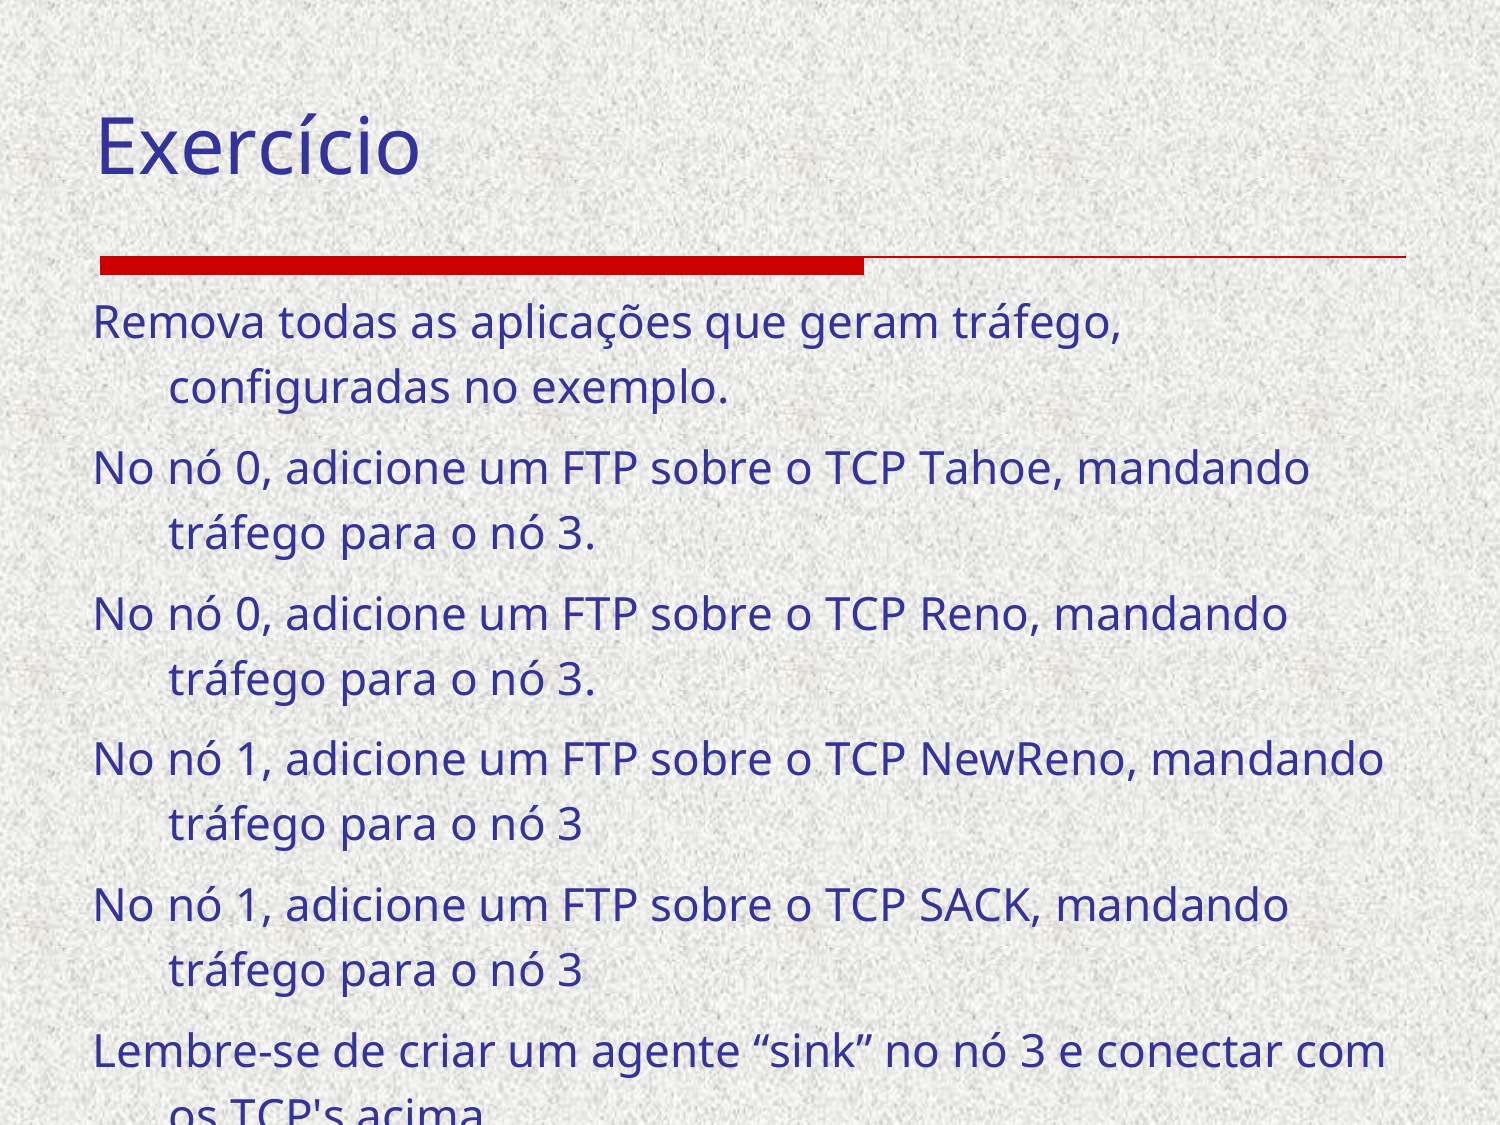

# Exercício
Remova todas as aplicações que geram tráfego, configuradas no exemplo.
No nó 0, adicione um FTP sobre o TCP Tahoe, mandando tráfego para o nó 3.
No nó 0, adicione um FTP sobre o TCP Reno, mandando tráfego para o nó 3.
No nó 1, adicione um FTP sobre o TCP NewReno, mandando tráfego para o nó 3
No nó 1, adicione um FTP sobre o TCP SACK, mandando tráfego para o nó 3
Lembre-se de criar um agente “sink” no nó 3 e conectar com os TCP's acima.